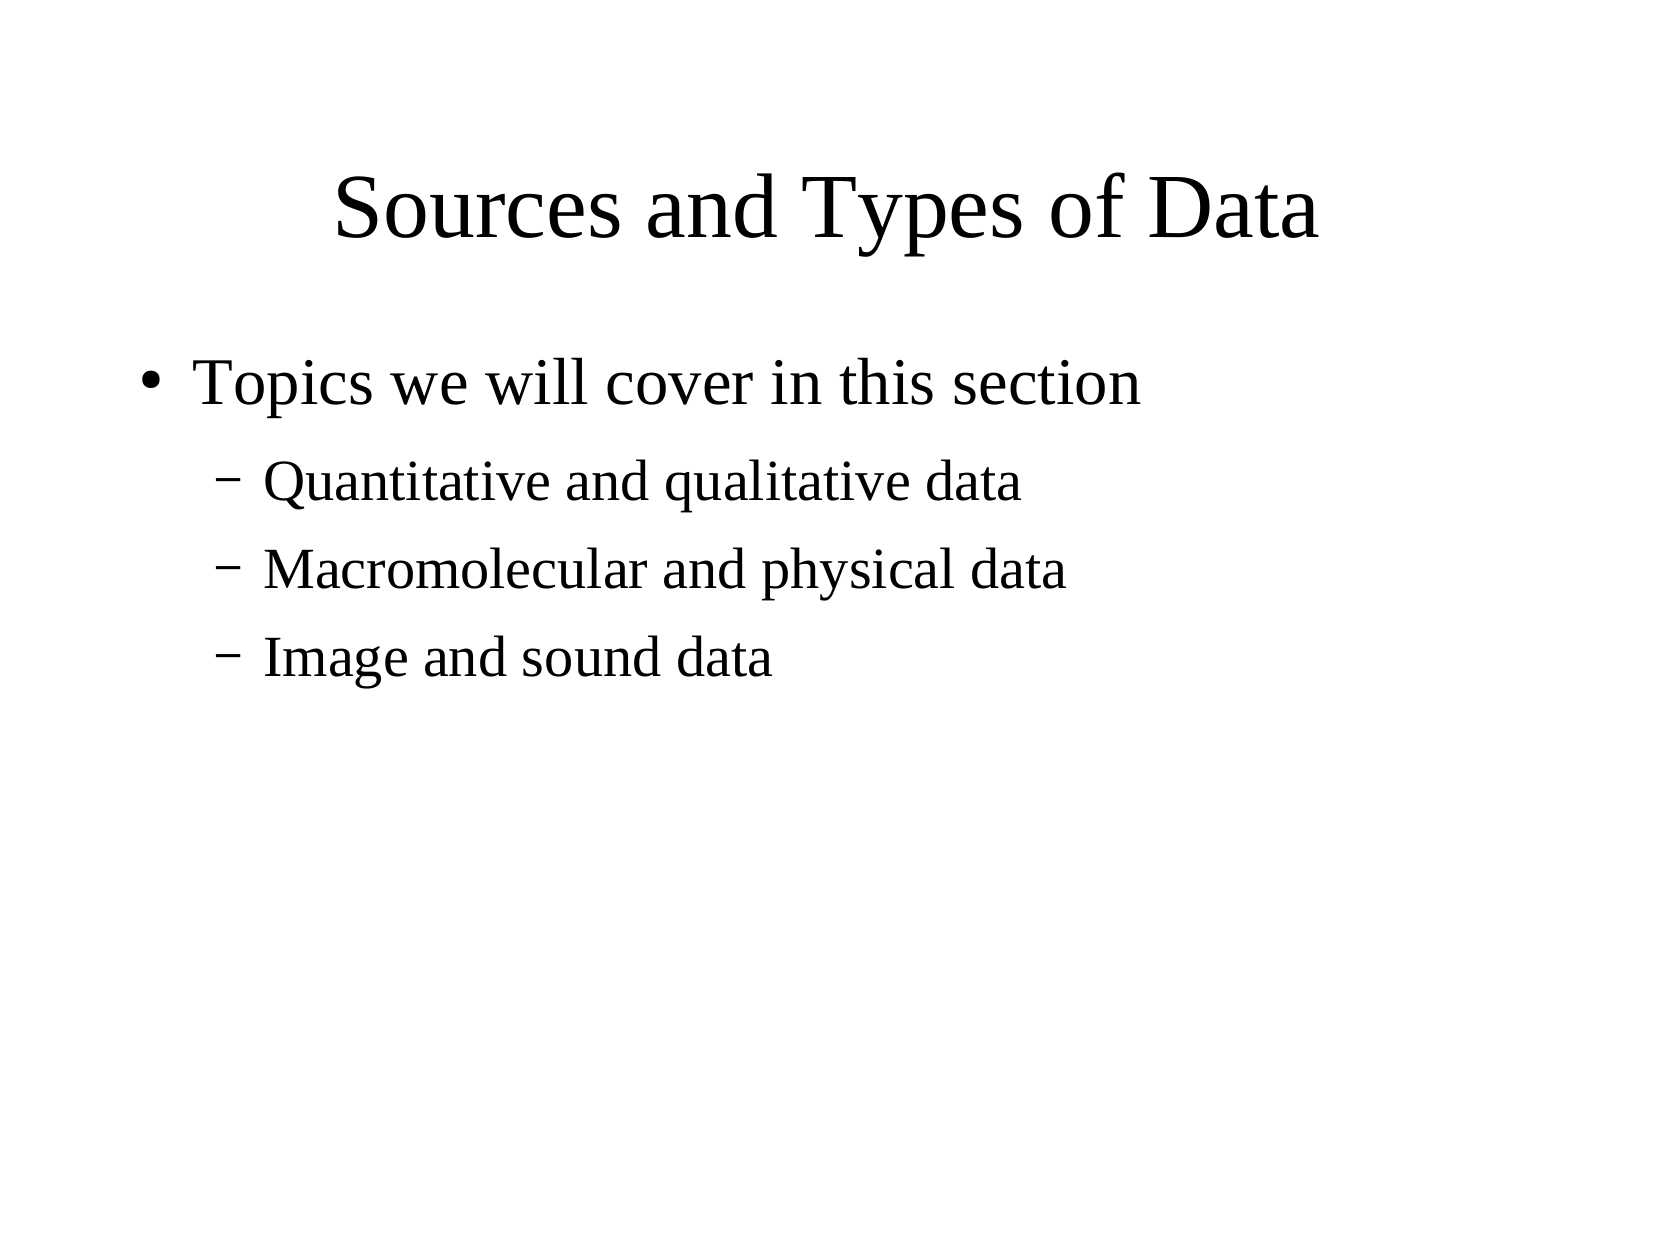

# Sources and Types of Data
Topics we will cover in this section
Quantitative and qualitative data
Macromolecular and physical data
Image and sound data